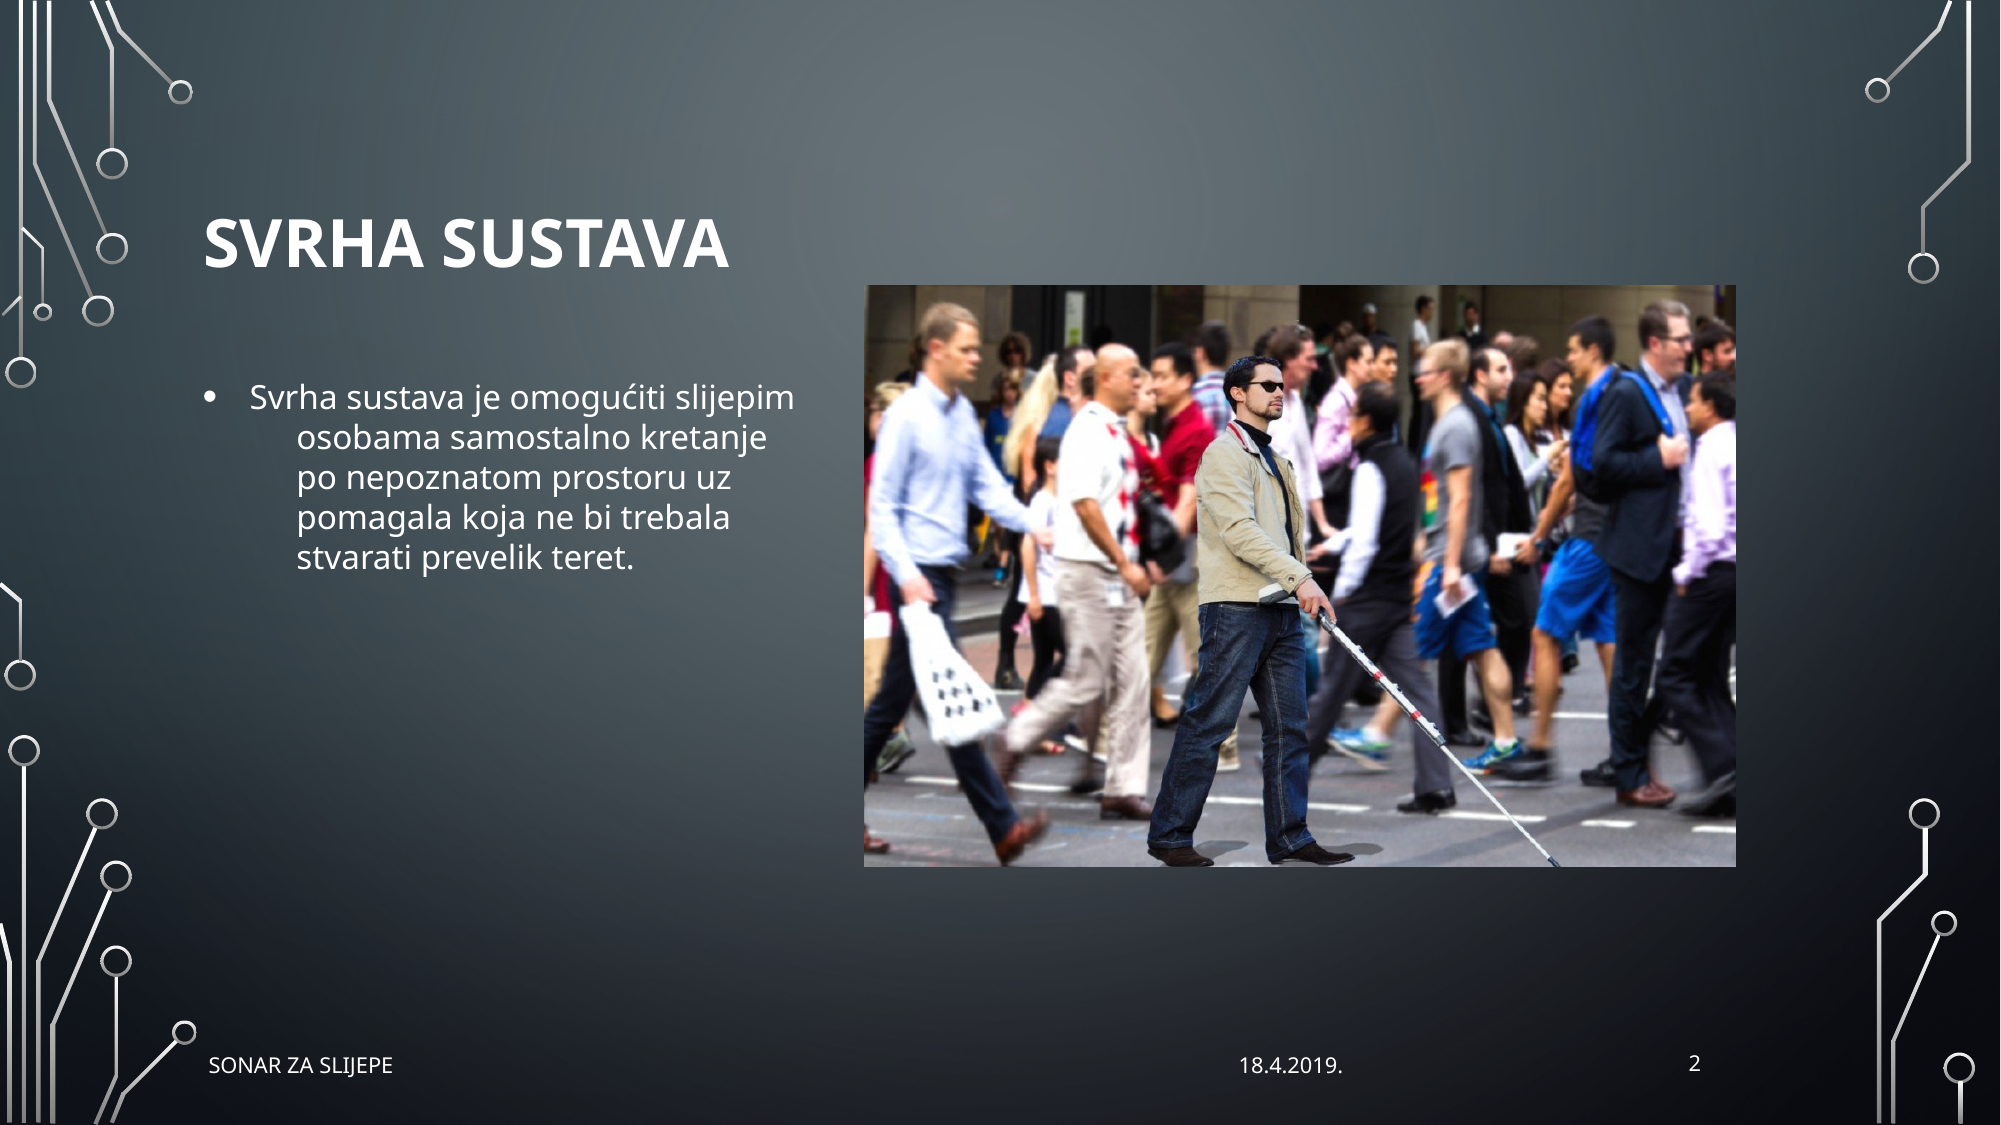

# Svrha sustava
Svrha sustava je omogućiti slijepim osobama samostalno kretanje po nepoznatom prostoru uz pomagala koja ne bi trebala stvarati prevelik teret.
Sonar za slijepe
18.4.2019.